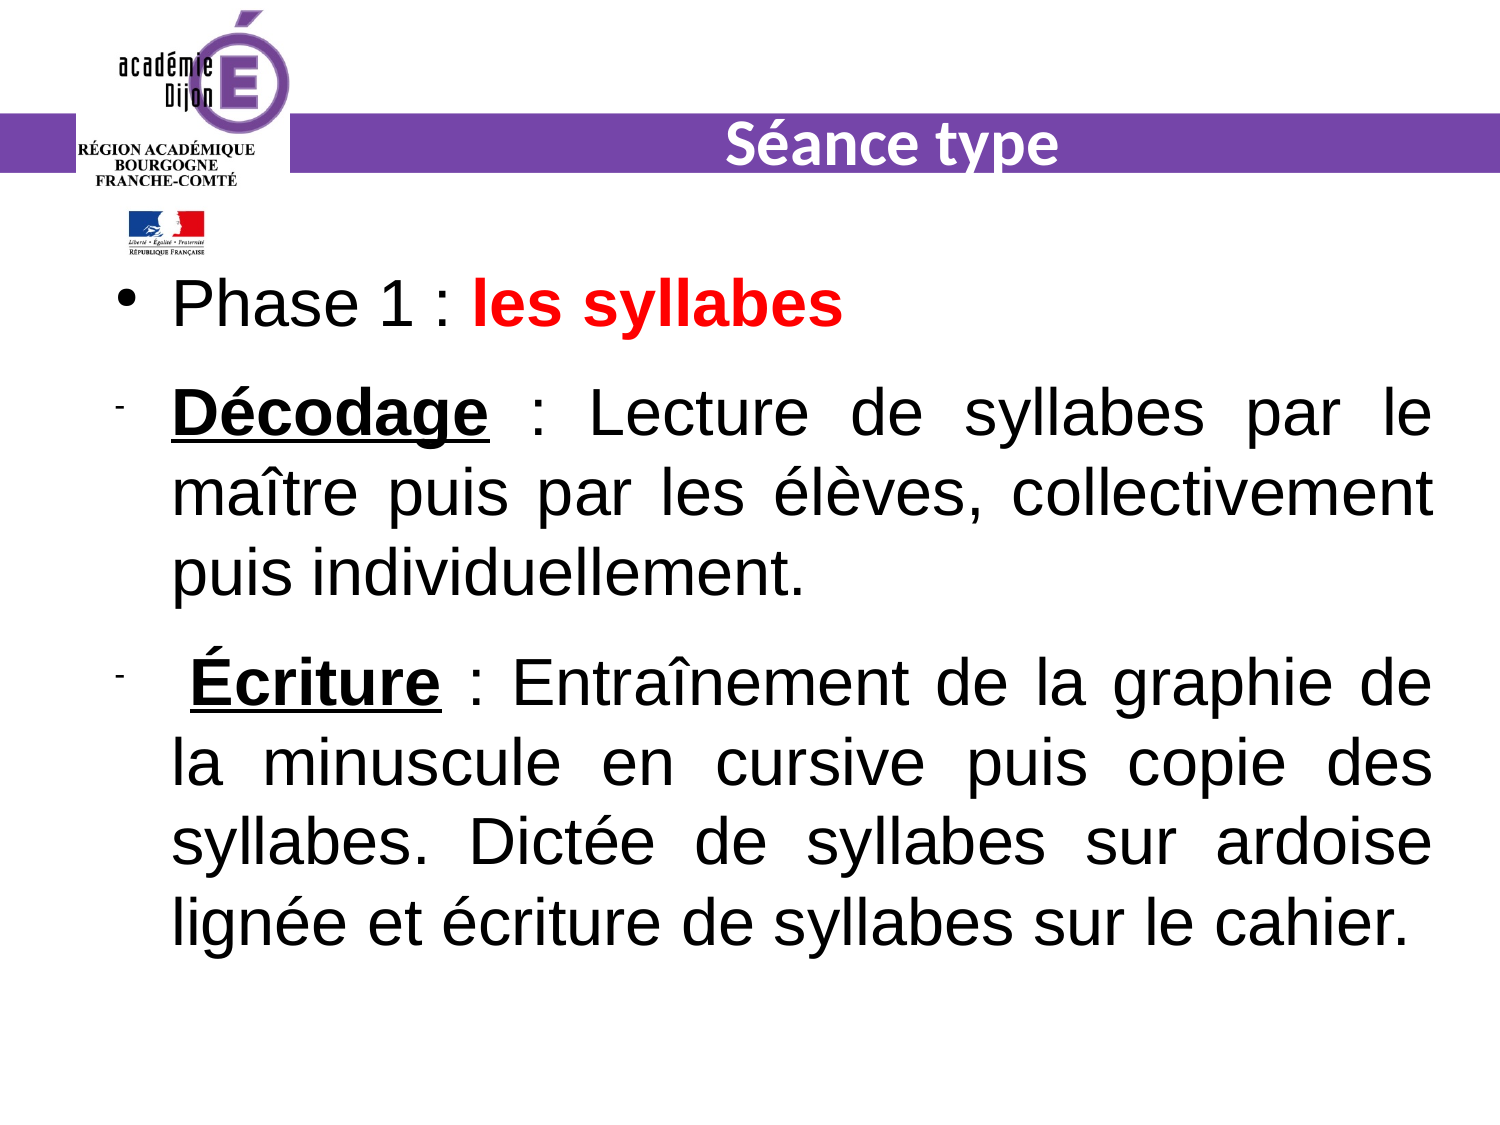

# Séance type
Phase 1 : les syllabes
Décodage : Lecture de syllabes par le maître puis par les élèves, collectivement puis individuellement.
 Écriture : Entraînement de la graphie de la minuscule en cursive puis copie des syllabes. Dictée de syllabes sur ardoise lignée et écriture de syllabes sur le cahier.